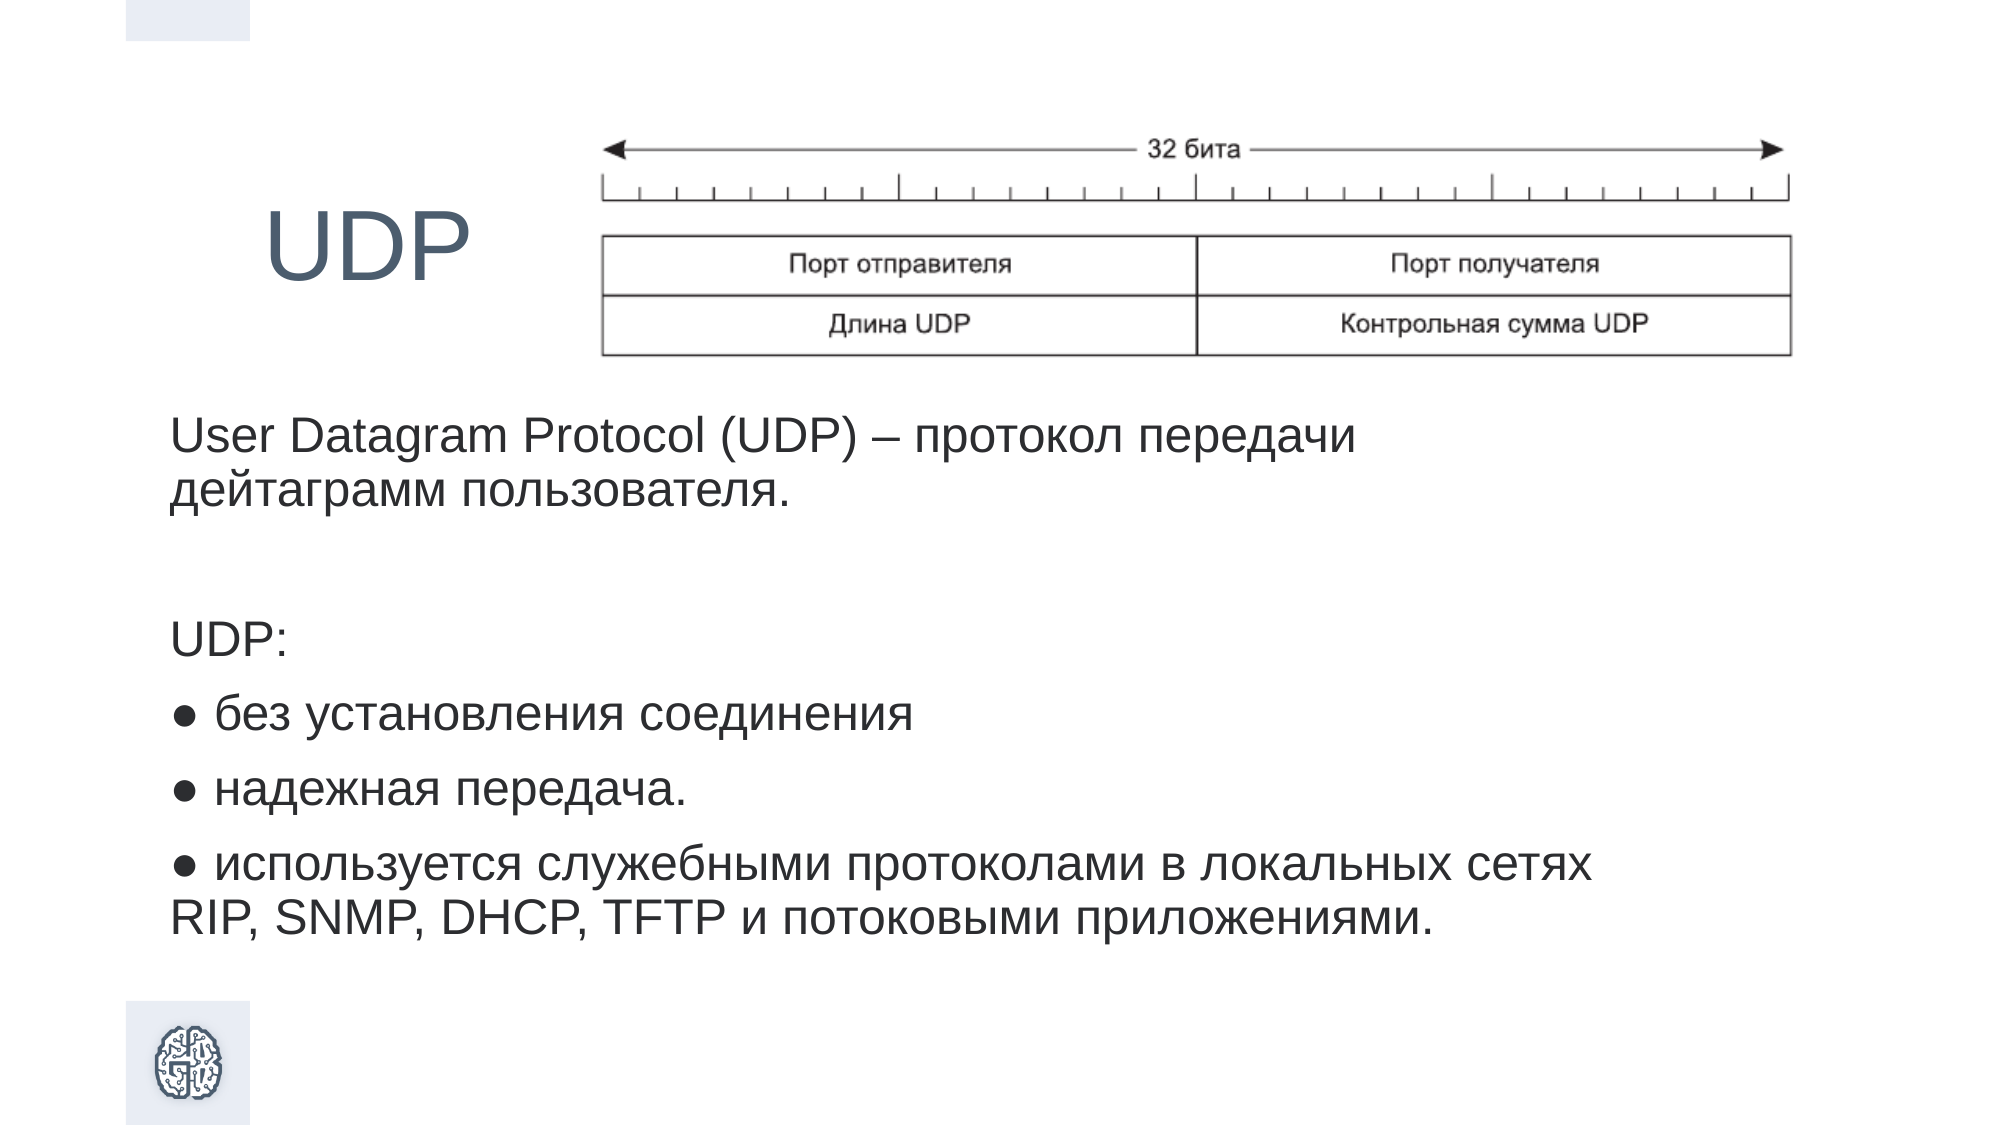

# UDP
User Datagram Protocol (UDP) – протокол передачи дейтаграмм пользователя.
UDP:
● без установления соединения
● надежная передача.
● используется служебными протоколами в локальных сетях RIP, SNMP, DHCP, TFTP и потоковыми приложениями.